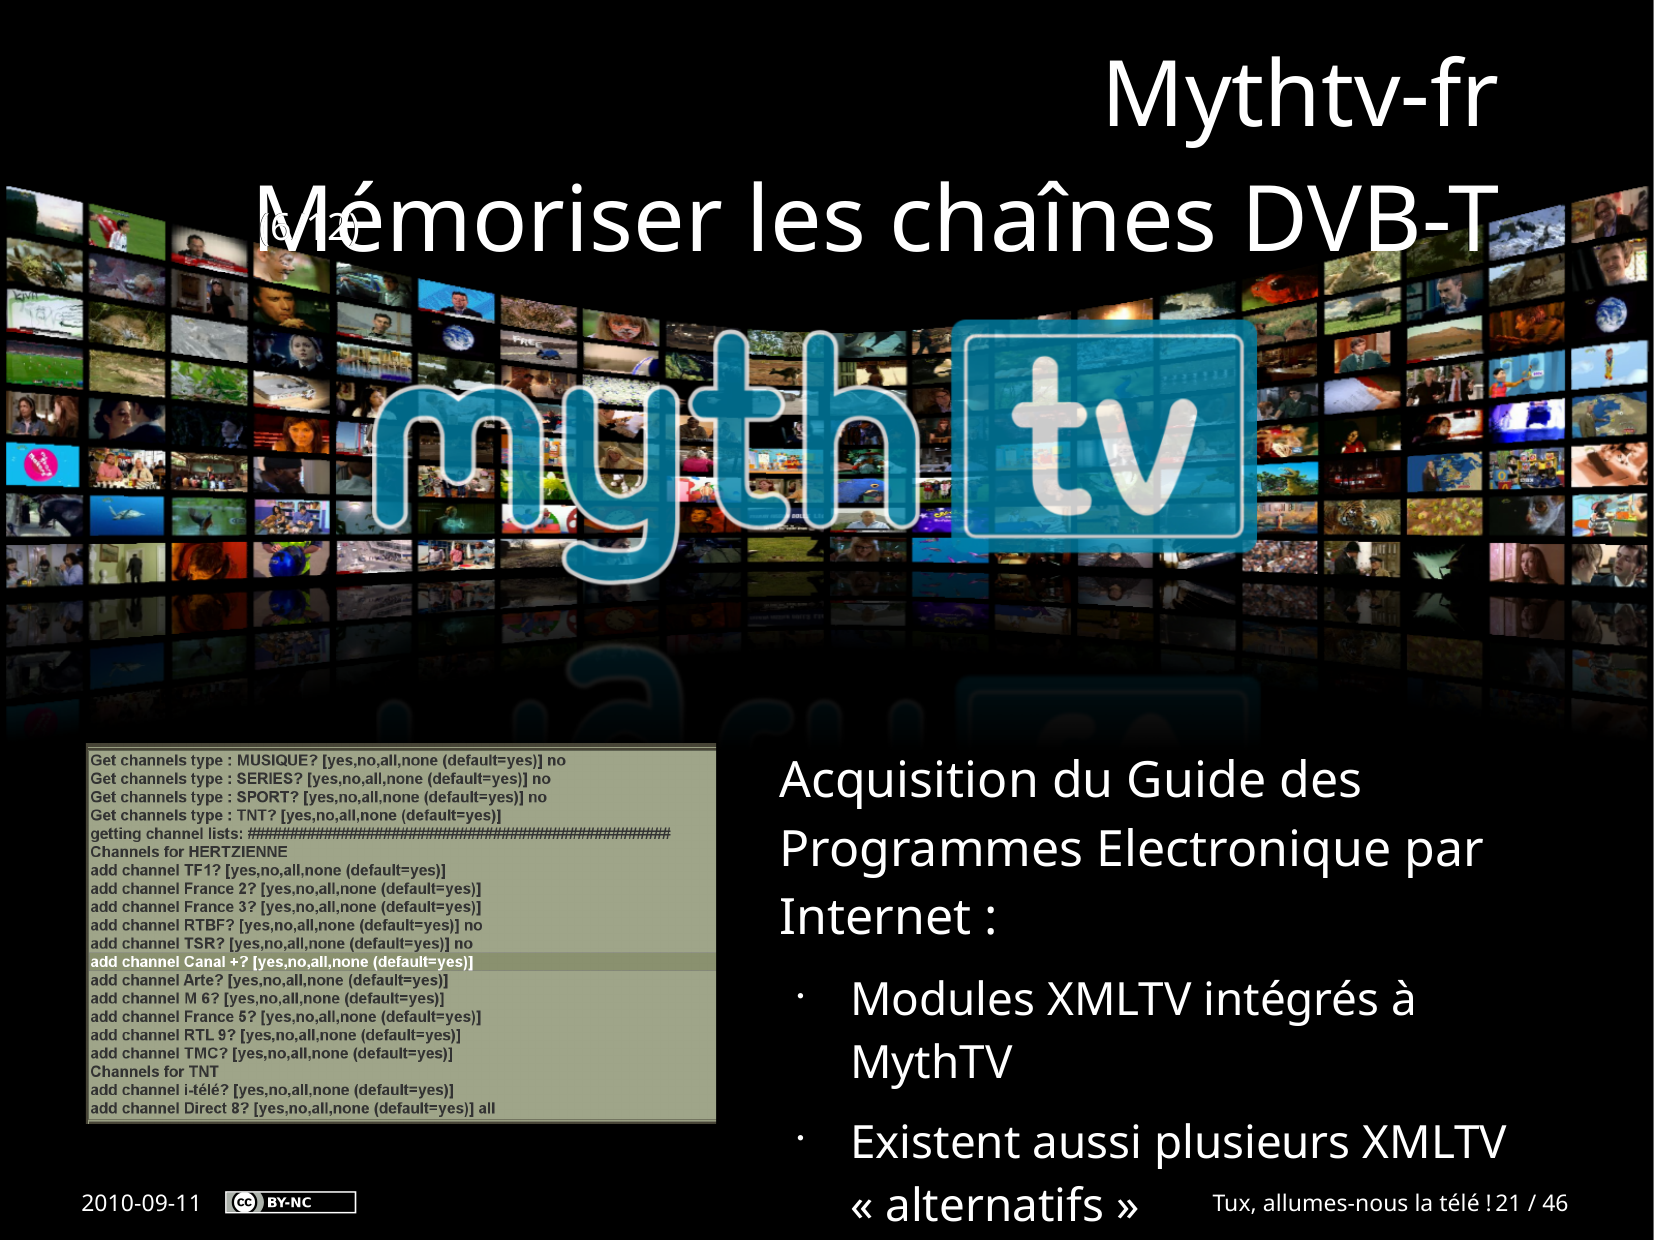

# Mythtv-fr Mémoriser les chaînes DVB-T
(6/12)
Acquisition du Guide des Programmes Electronique par Internet :
Modules XMLTV intégrés à MythTV
Existent aussi plusieurs XMLTV « alternatifs »
2010-09-11
Tux, allumes-nous la télé !
21